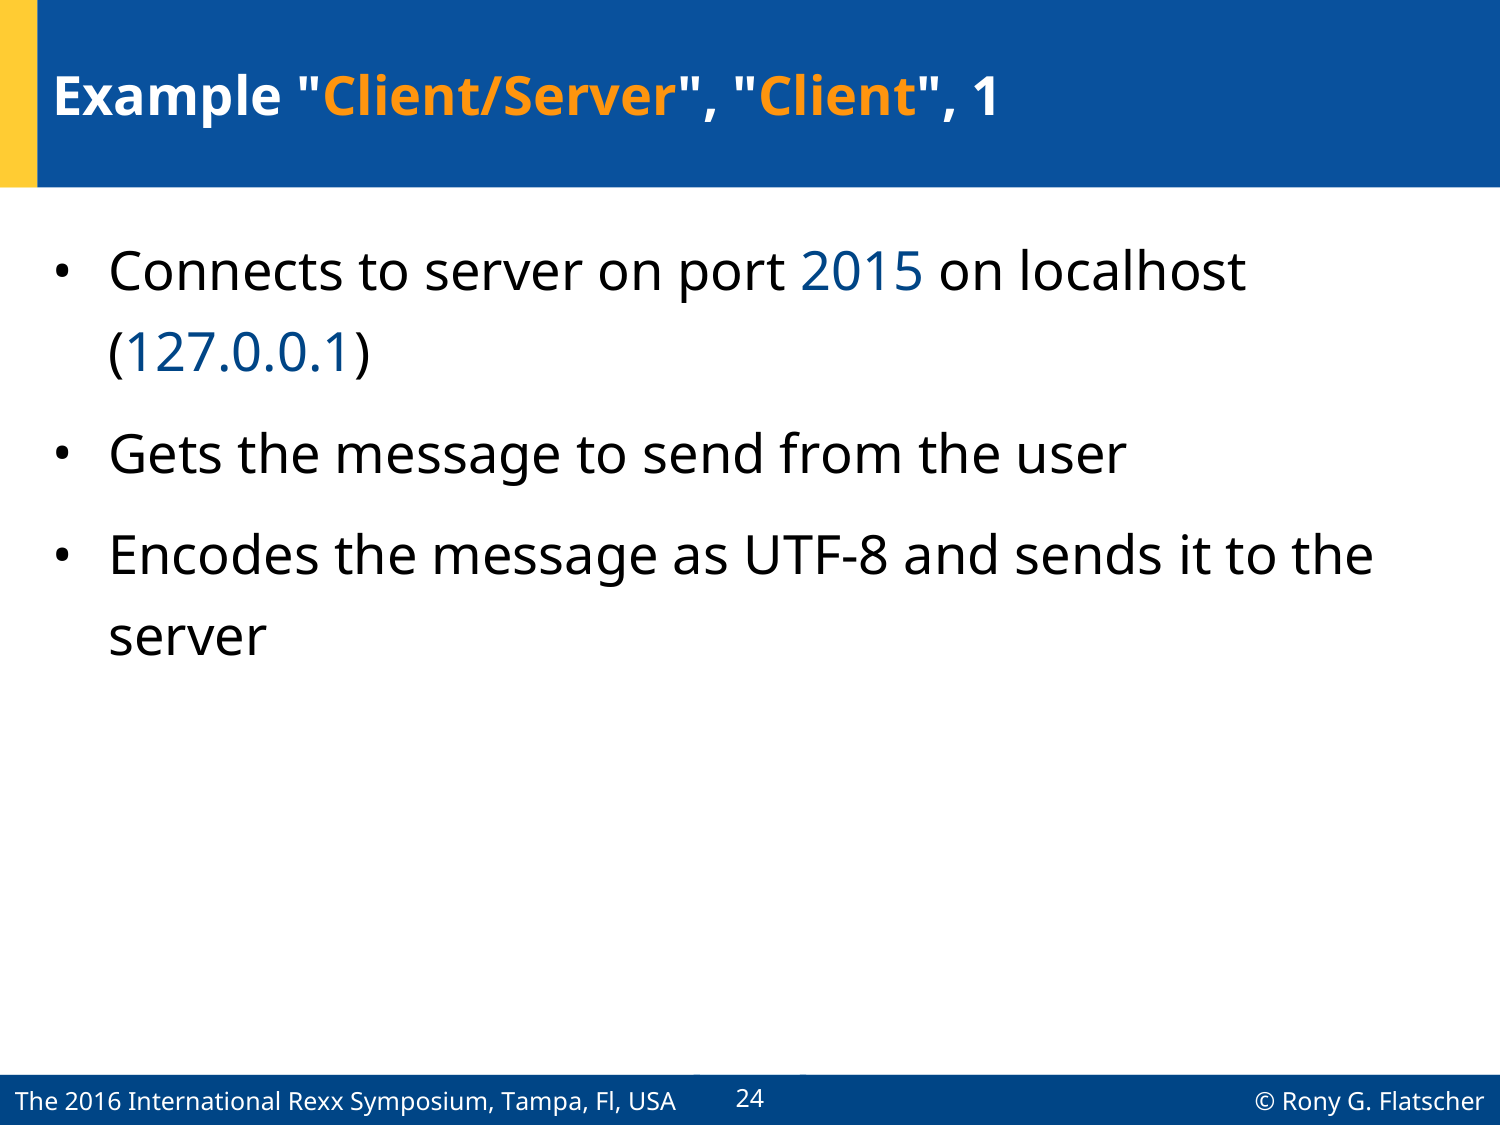

# Example "Client/Server", "Client", 1
Connects to server on port 2015 on localhost (127.0.0.1)
Gets the message to send from the user
Encodes the message as UTF-8 and sends it to the server